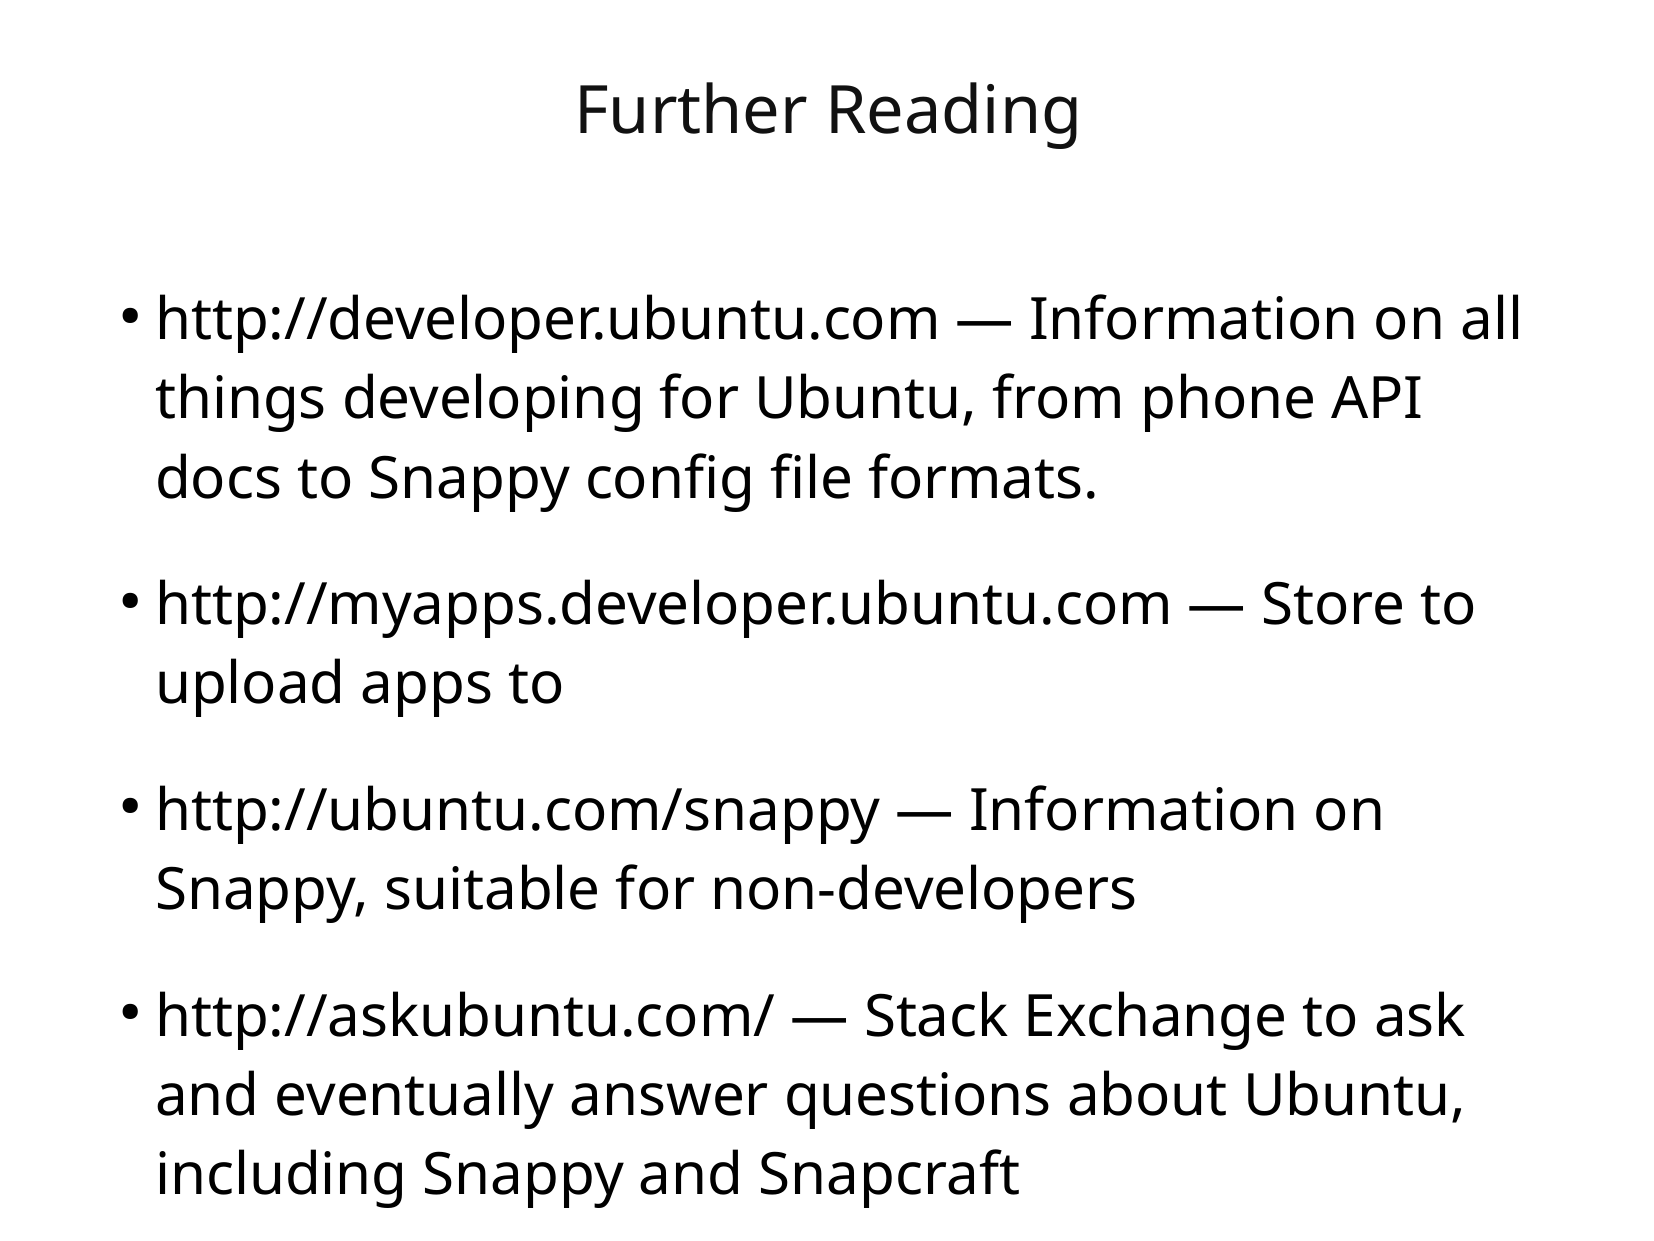

Further Reading
http://developer.ubuntu.com — Information on all things developing for Ubuntu, from phone API docs to Snappy config file formats.
http://myapps.developer.ubuntu.com — Store to upload apps to
http://ubuntu.com/snappy — Information on Snappy, suitable for non-developers
http://askubuntu.com/ — Stack Exchange to ask and eventually answer questions about Ubuntu, including Snappy and Snapcraft